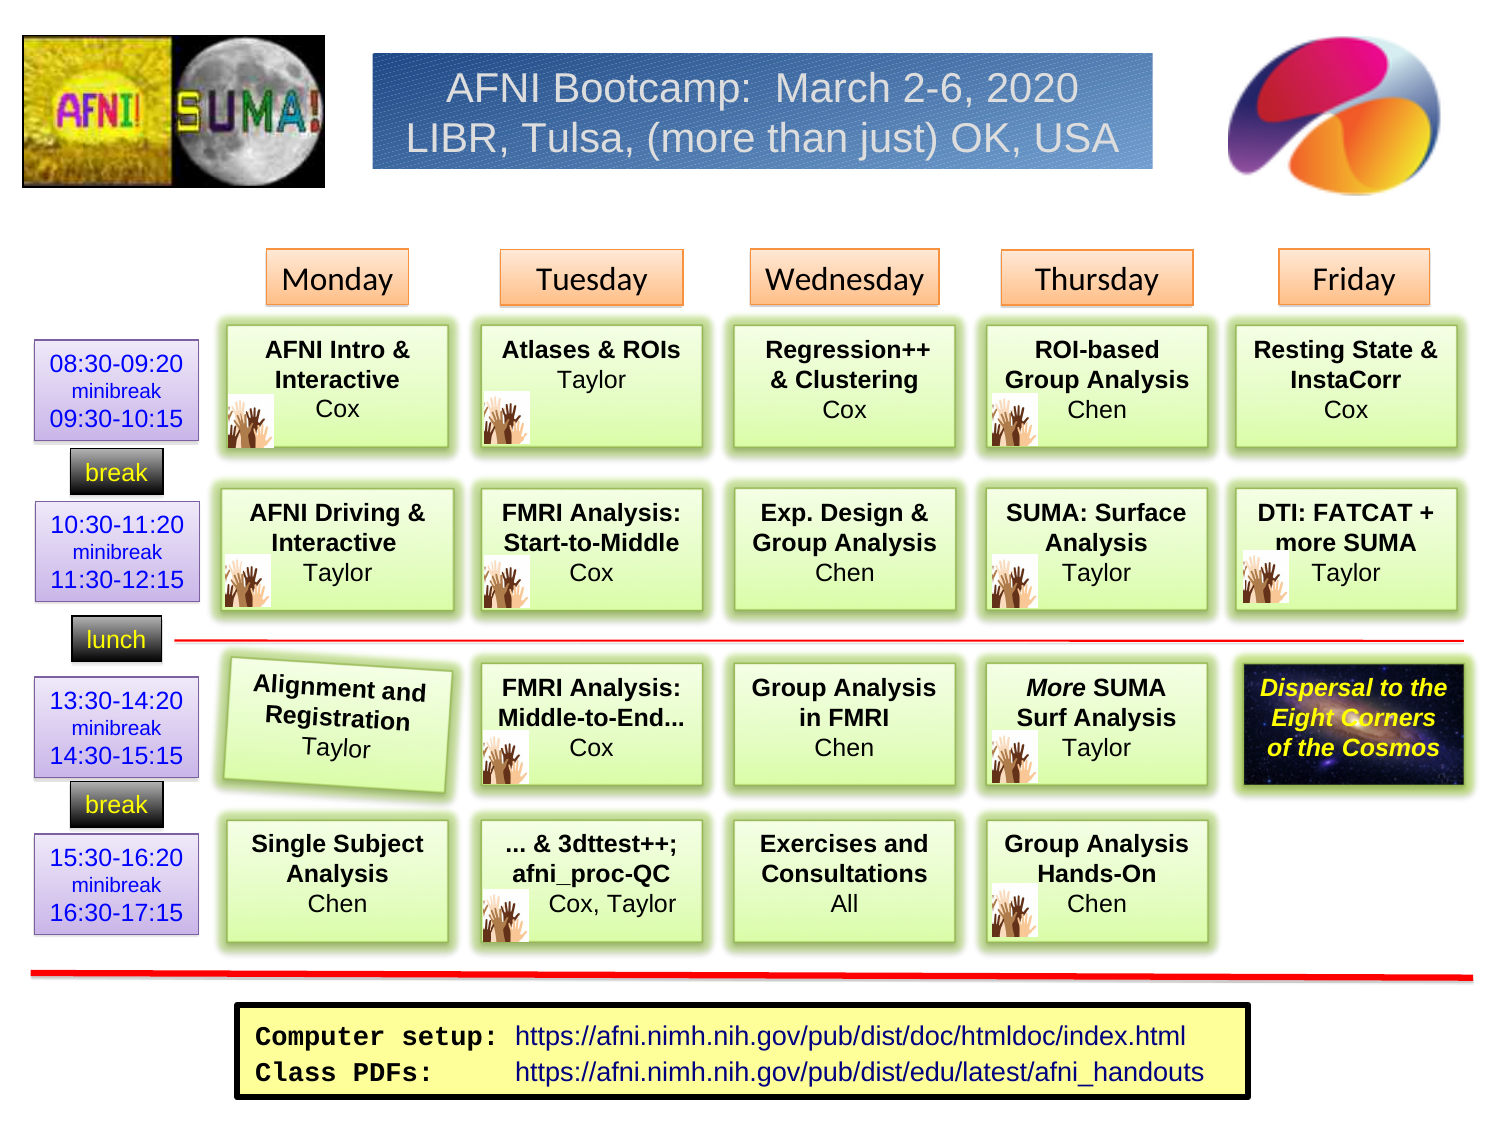

AFNI Bootcamp: March 2-6, 2020
LIBR, Tulsa, (more than just) OK, USA
Monday
Wednesday
Friday
Tuesday
Thursday
AFNI Intro & Interactive
Cox
Atlases & ROIs
Taylor
 Regression++
& Clustering
Cox
ROI-based Group Analysis
Chen
Resting State & InstaCorr
Cox
08:30-09:20
minibreak
09:30-10:15
break
AFNI Driving &
Interactive
Taylor
FMRI Analysis: Start-to-Middle
Cox
Exp. Design & Group Analysis
Chen
SUMA: Surface Analysis
Taylor
DTI: FATCAT + more SUMA
Taylor
10:30-11:20
minibreak
11:30-12:15
lunch
Alignment and
Registration
Taylor
Dispersal to the Eight Corners of the Cosmos
More SUMA Surf Analysis
Taylor
FMRI Analysis: Middle-to-End...
Cox
Group Analysis
in FMRI
Chen
13:30-14:20
minibreak
14:30-15:15
break
... & 3dttest++;
afni_proc-QC
 Cox, Taylor
Single Subject Analysis
Chen
Exercises and Consultations
All
Group Analysis Hands-On
Chen
15:30-16:20
minibreak
16:30-17:15
Computer setup: https://afni.nimh.nih.gov/pub/dist/doc/htmldoc/index.html
Class PDFs: https://afni.nimh.nih.gov/pub/dist/edu/latest/afni_handouts